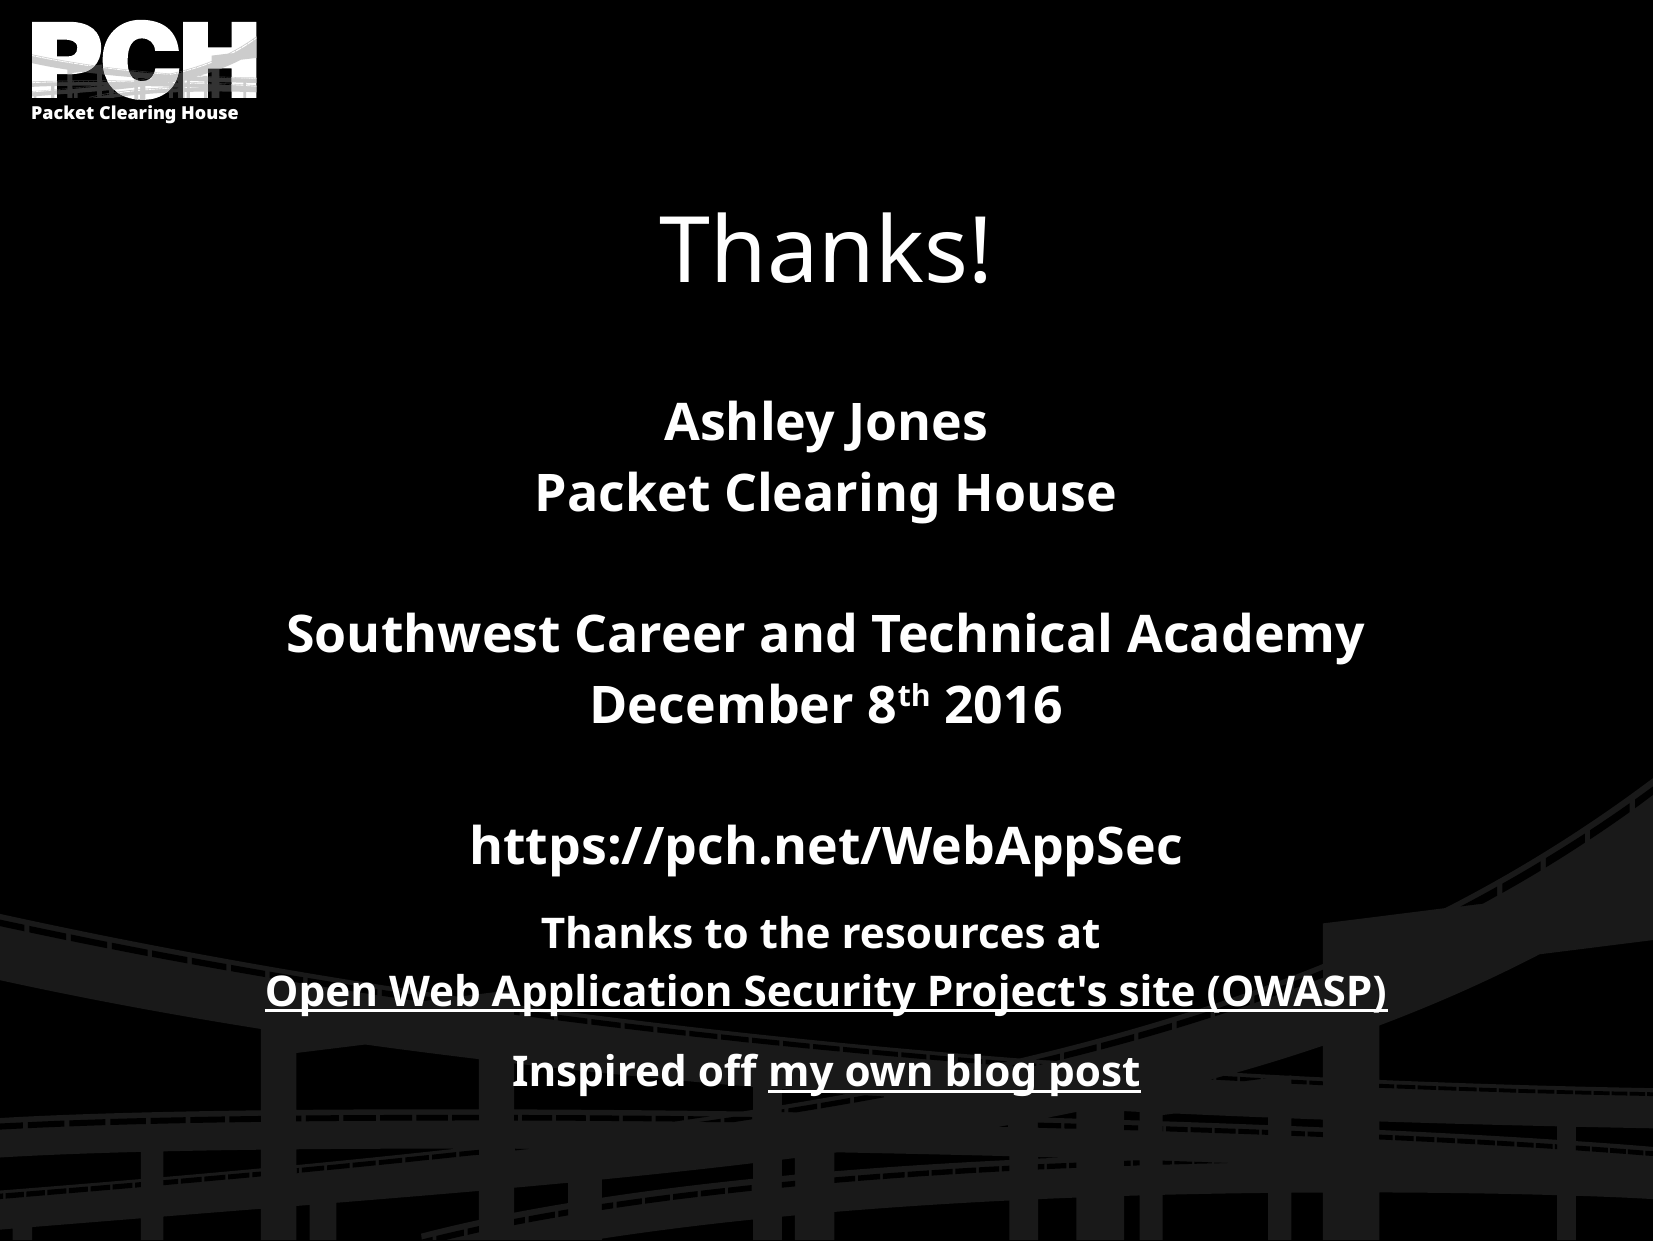

# Thanks!
Ashley Jones
Packet Clearing House
Southwest Career and Technical Academy
December 8th 2016
https://pch.net/WebAppSec
Thanks to the resources at
Open Web Application Security Project's site (OWASP)
Inspired off my own blog post